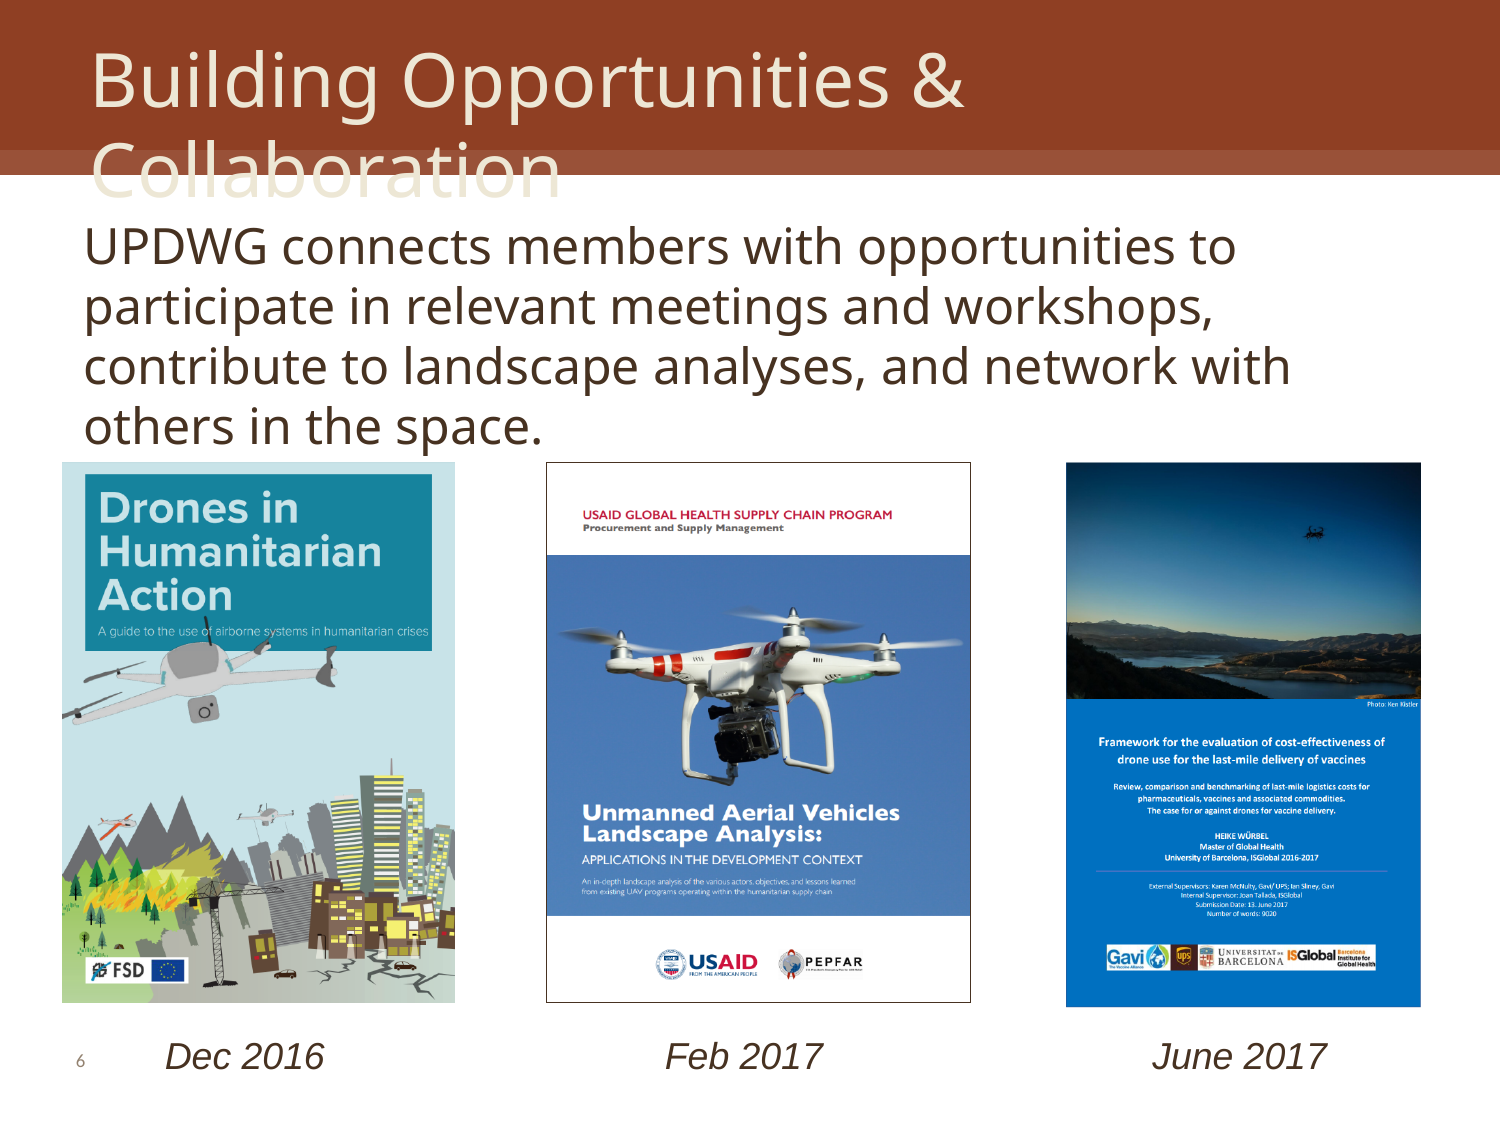

# Building Opportunities & Collaboration
UPDWG connects members with opportunities to participate in relevant meetings and workshops, contribute to landscape analyses, and network with others in the space.
Dec 2016
Feb 2017
June 2017